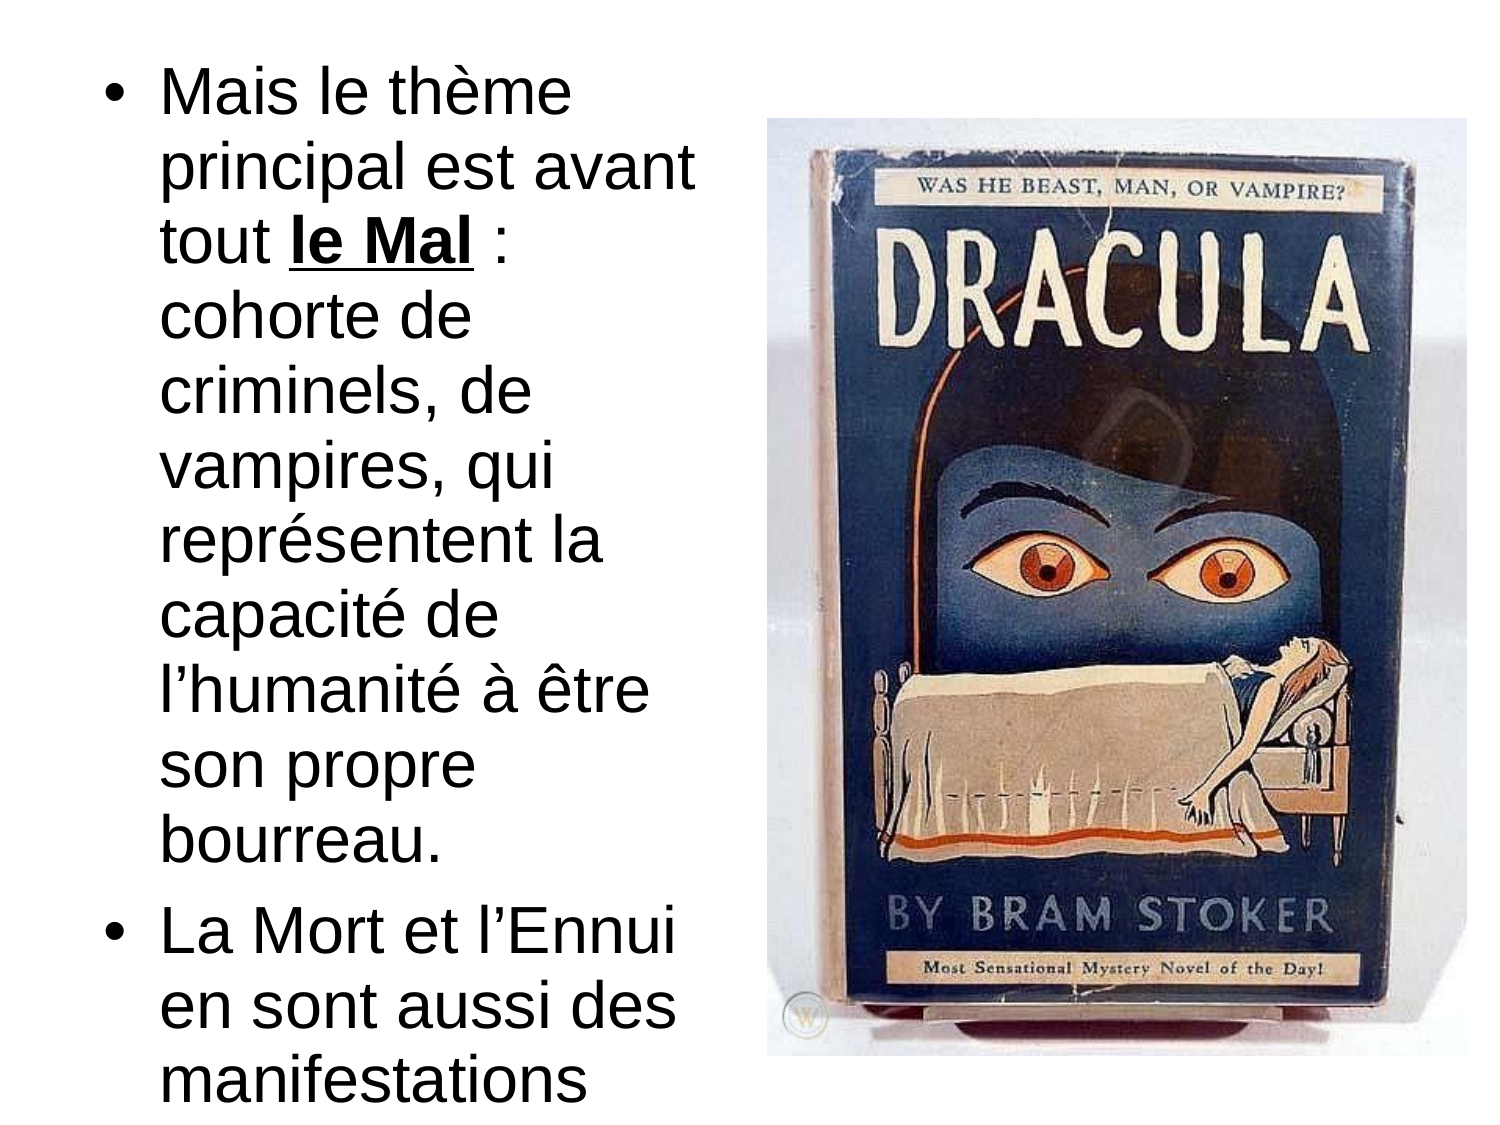

# Mais le thème principal est avant tout le Mal : cohorte de criminels, de vampires, qui représentent la capacité de l’humanité à être son propre bourreau.
La Mort et l’Ennui en sont aussi des manifestations